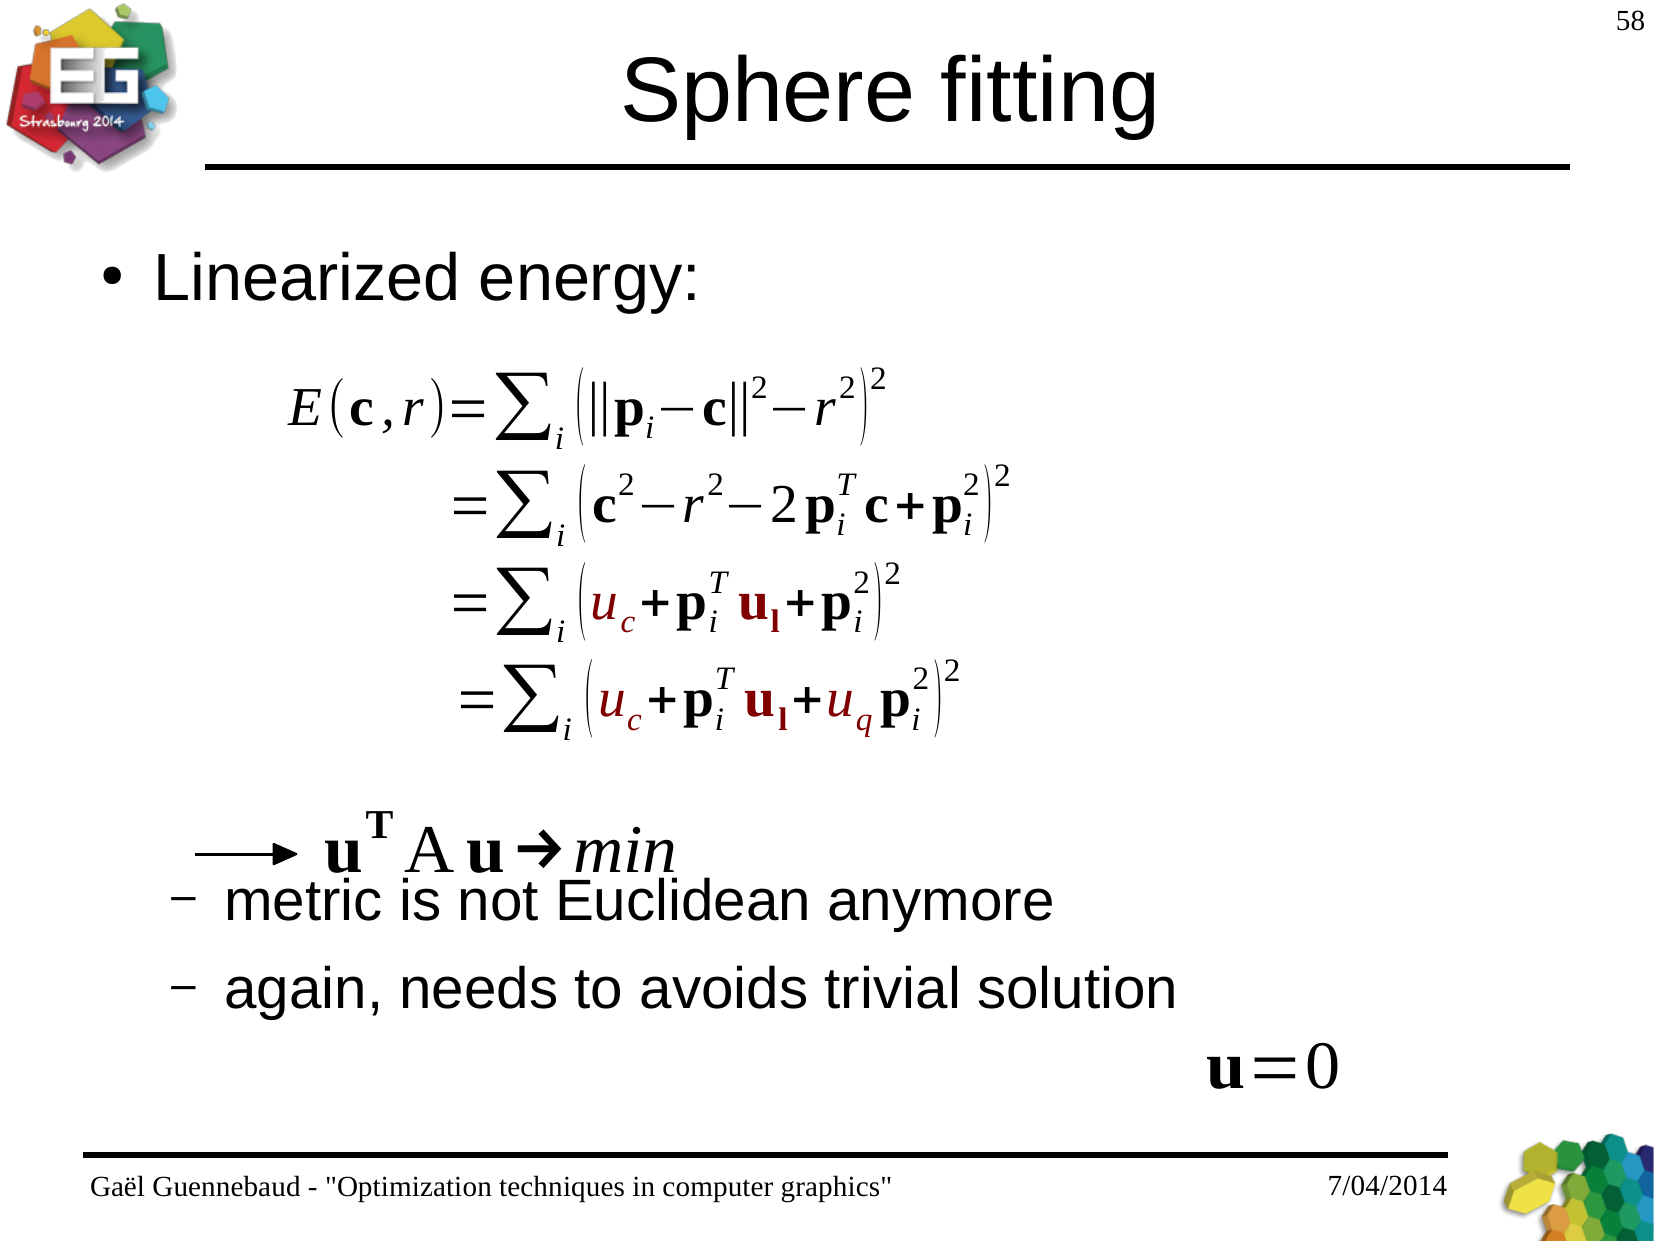

58
# Sphere fitting
Linearized energy:
metric is not Euclidean anymore
again, needs to avoids trivial solution
7/04/2014
Gaël Guennebaud - "Optimization techniques in computer graphics"